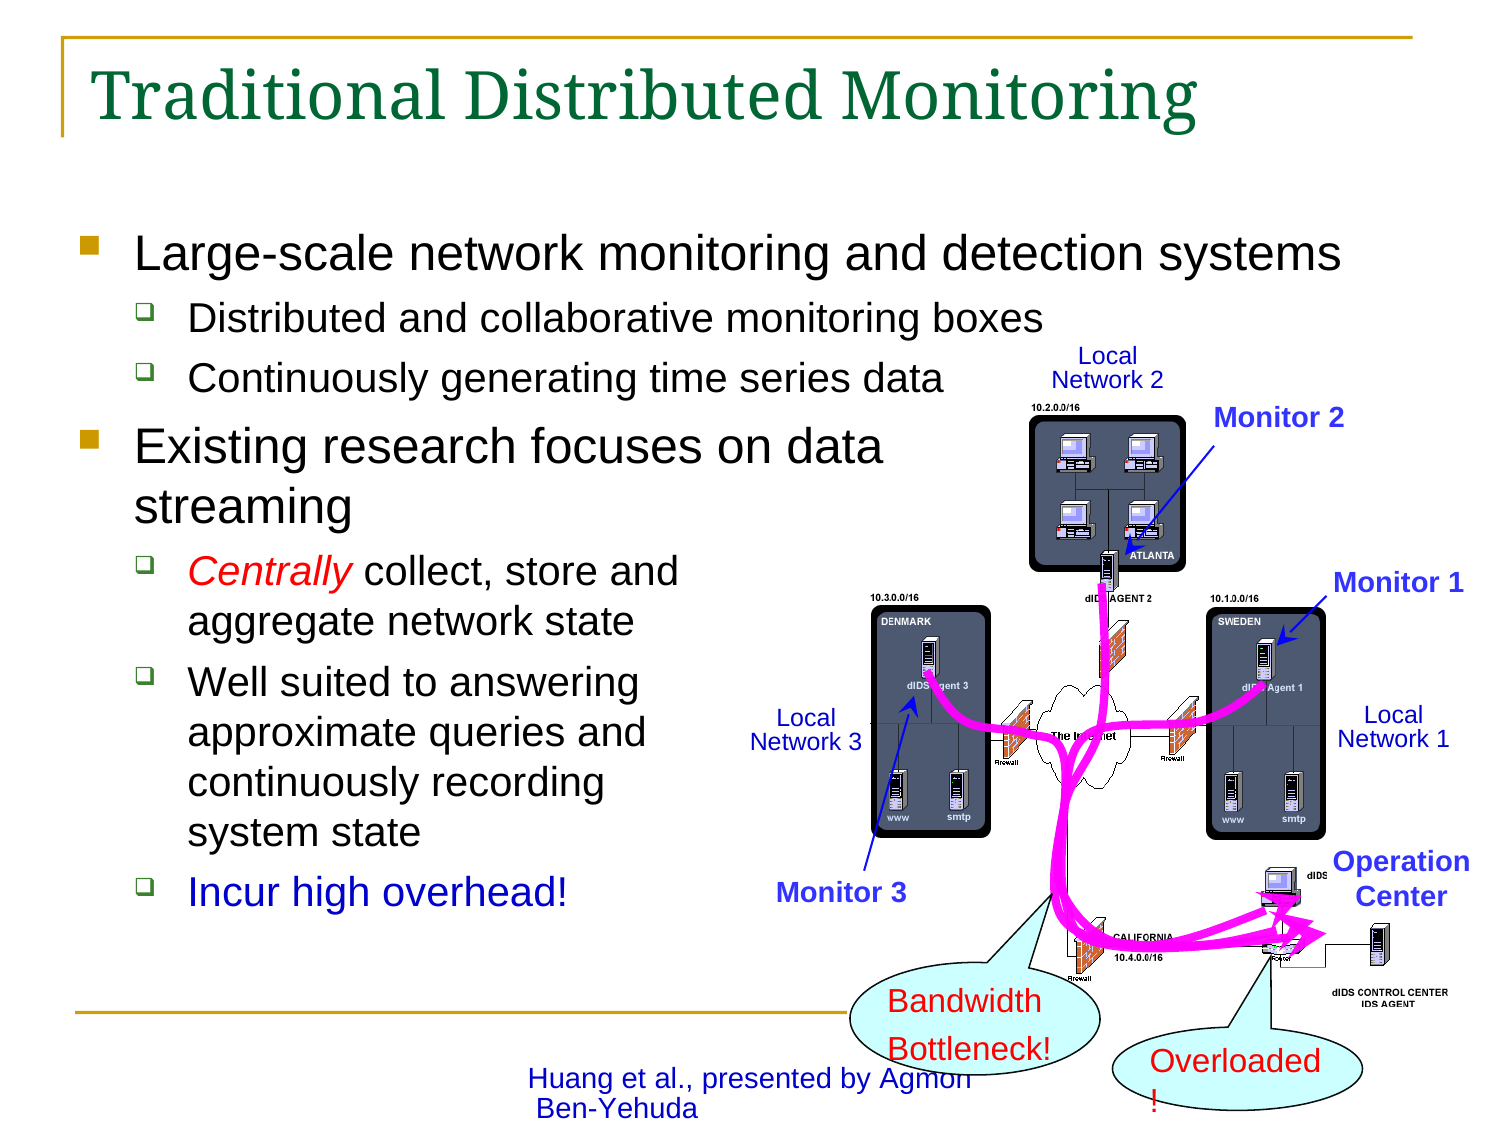

# Traditional Distributed Monitoring
Large-scale network monitoring and detection systems
Distributed and collaborative monitoring boxes
Continuously generating time series data
Existing research focuses on data streaming
Centrally collect, store and aggregate network state
Well suited to answering
approximate queries and
continuously recording
system state
Incur high overhead!
Local Network 2
Monitor 2
Monitor 1
Monitor 3
Local Network 1
Local Network 3
Operation Center
Bandwidth
Bottleneck!
Huang et al., presented by Agmon Ben-Yehuda
43
Overloaded!